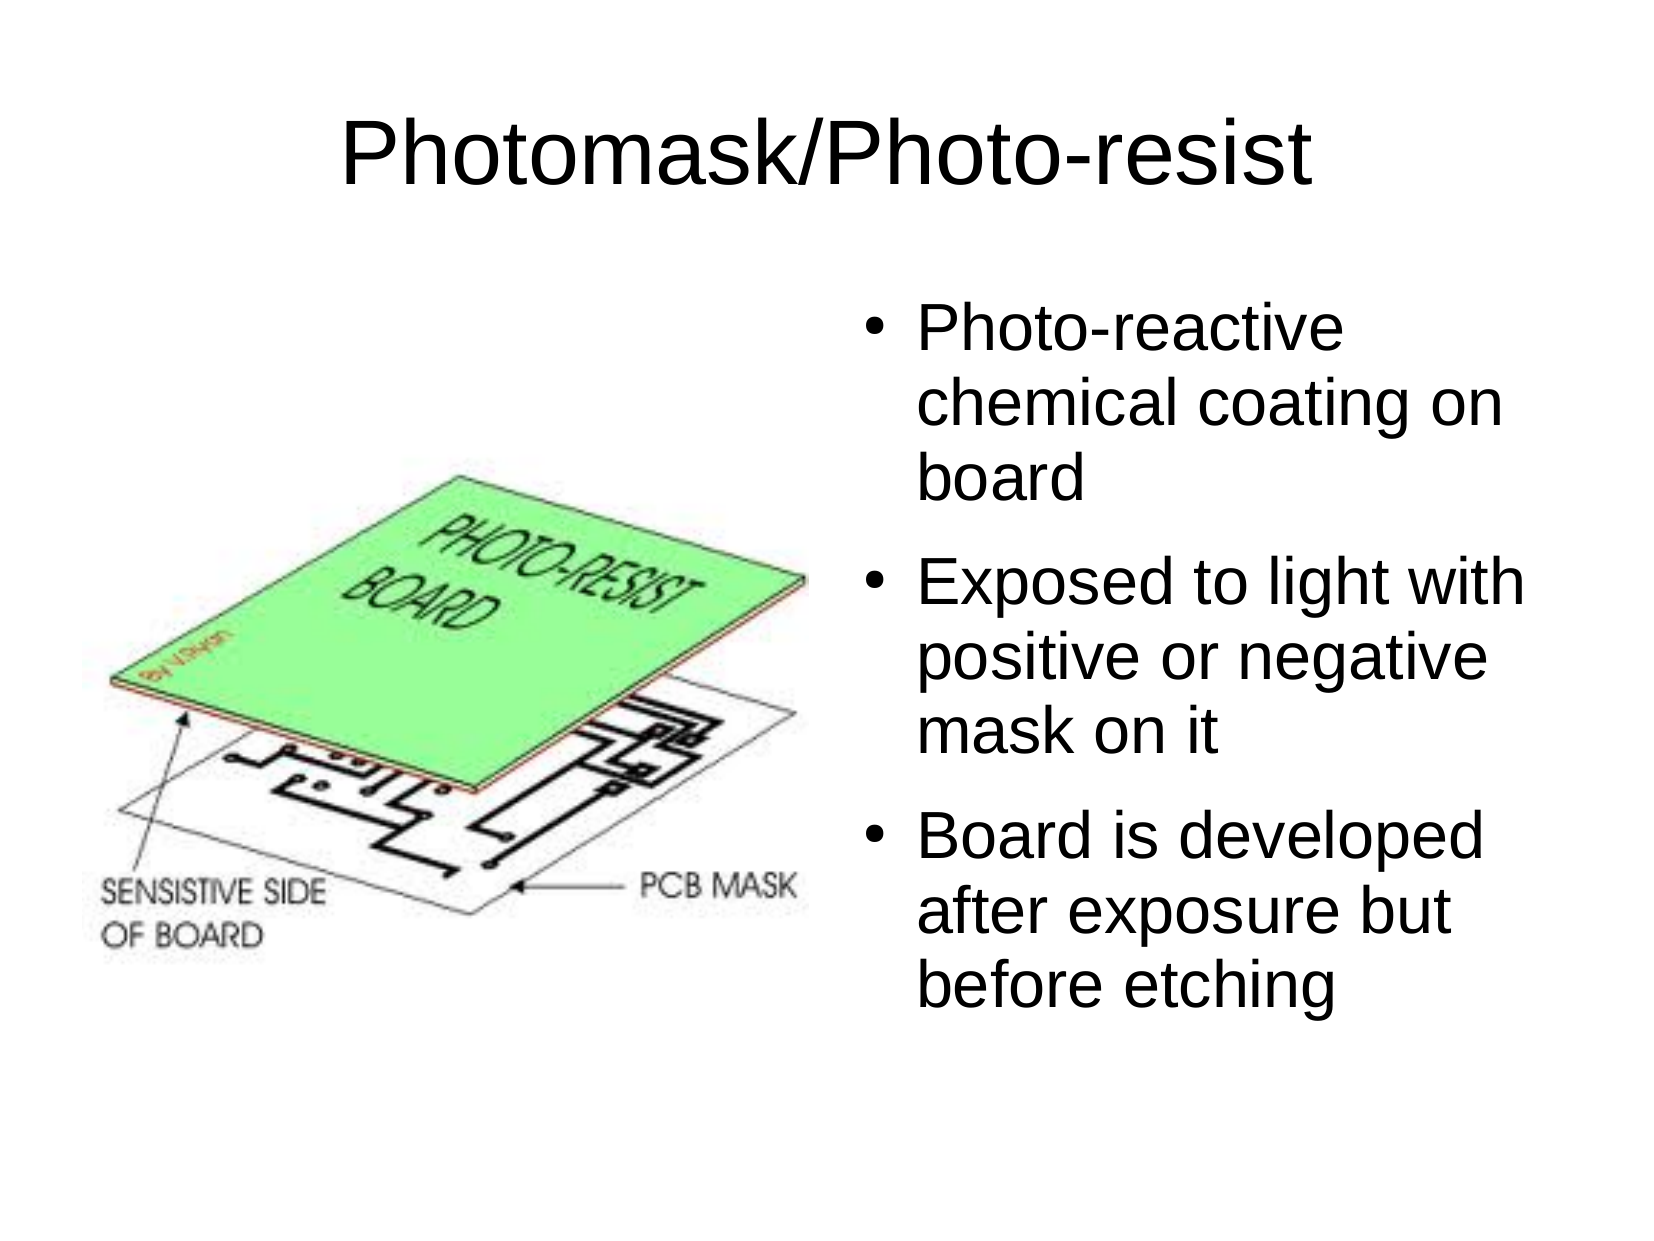

# Photomask/Photo-resist
Photo-reactive chemical coating on board
Exposed to light with positive or negative mask on it
Board is developed after exposure but before etching